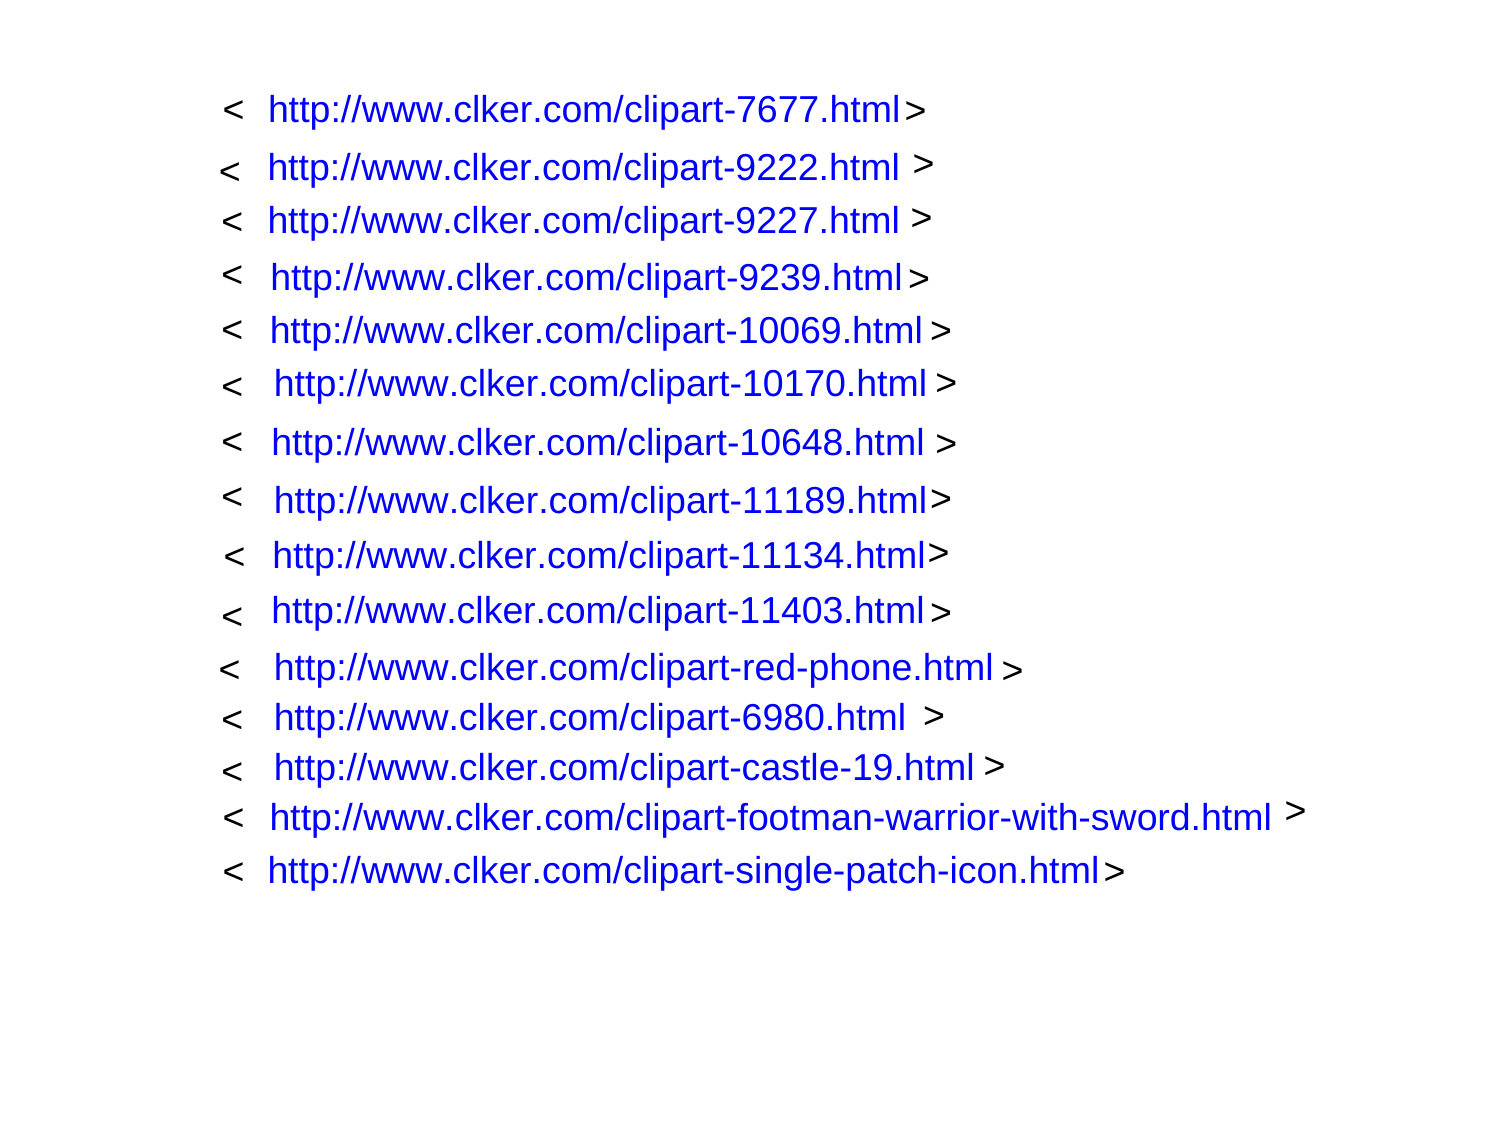

<
http://www.clker.com/clipart-7677.html
>
>
http://www.clker.com/clipart-9222.html
<
>
http://www.clker.com/clipart-9227.html
<
<
http://www.clker.com/clipart-9239.html
>
<
>
http://www.clker.com/clipart-10069.html
>
http://www.clker.com/clipart-10170.html
<
<
http://www.clker.com/clipart-10648.html
>
<
>
http://www.clker.com/clipart-11189.html
>
http://www.clker.com/clipart-11134.html
<
http://www.clker.com/clipart-11403.html
>
<
http://www.clker.com/clipart-red-phone.html
<
>
>
http://www.clker.com/clipart-6980.html
<
>
http://www.clker.com/clipart-castle-19.html
<
>
<
http://www.clker.com/clipart-footman-warrior-with-sword.html
http://www.clker.com/clipart-single-patch-icon.html
<
>